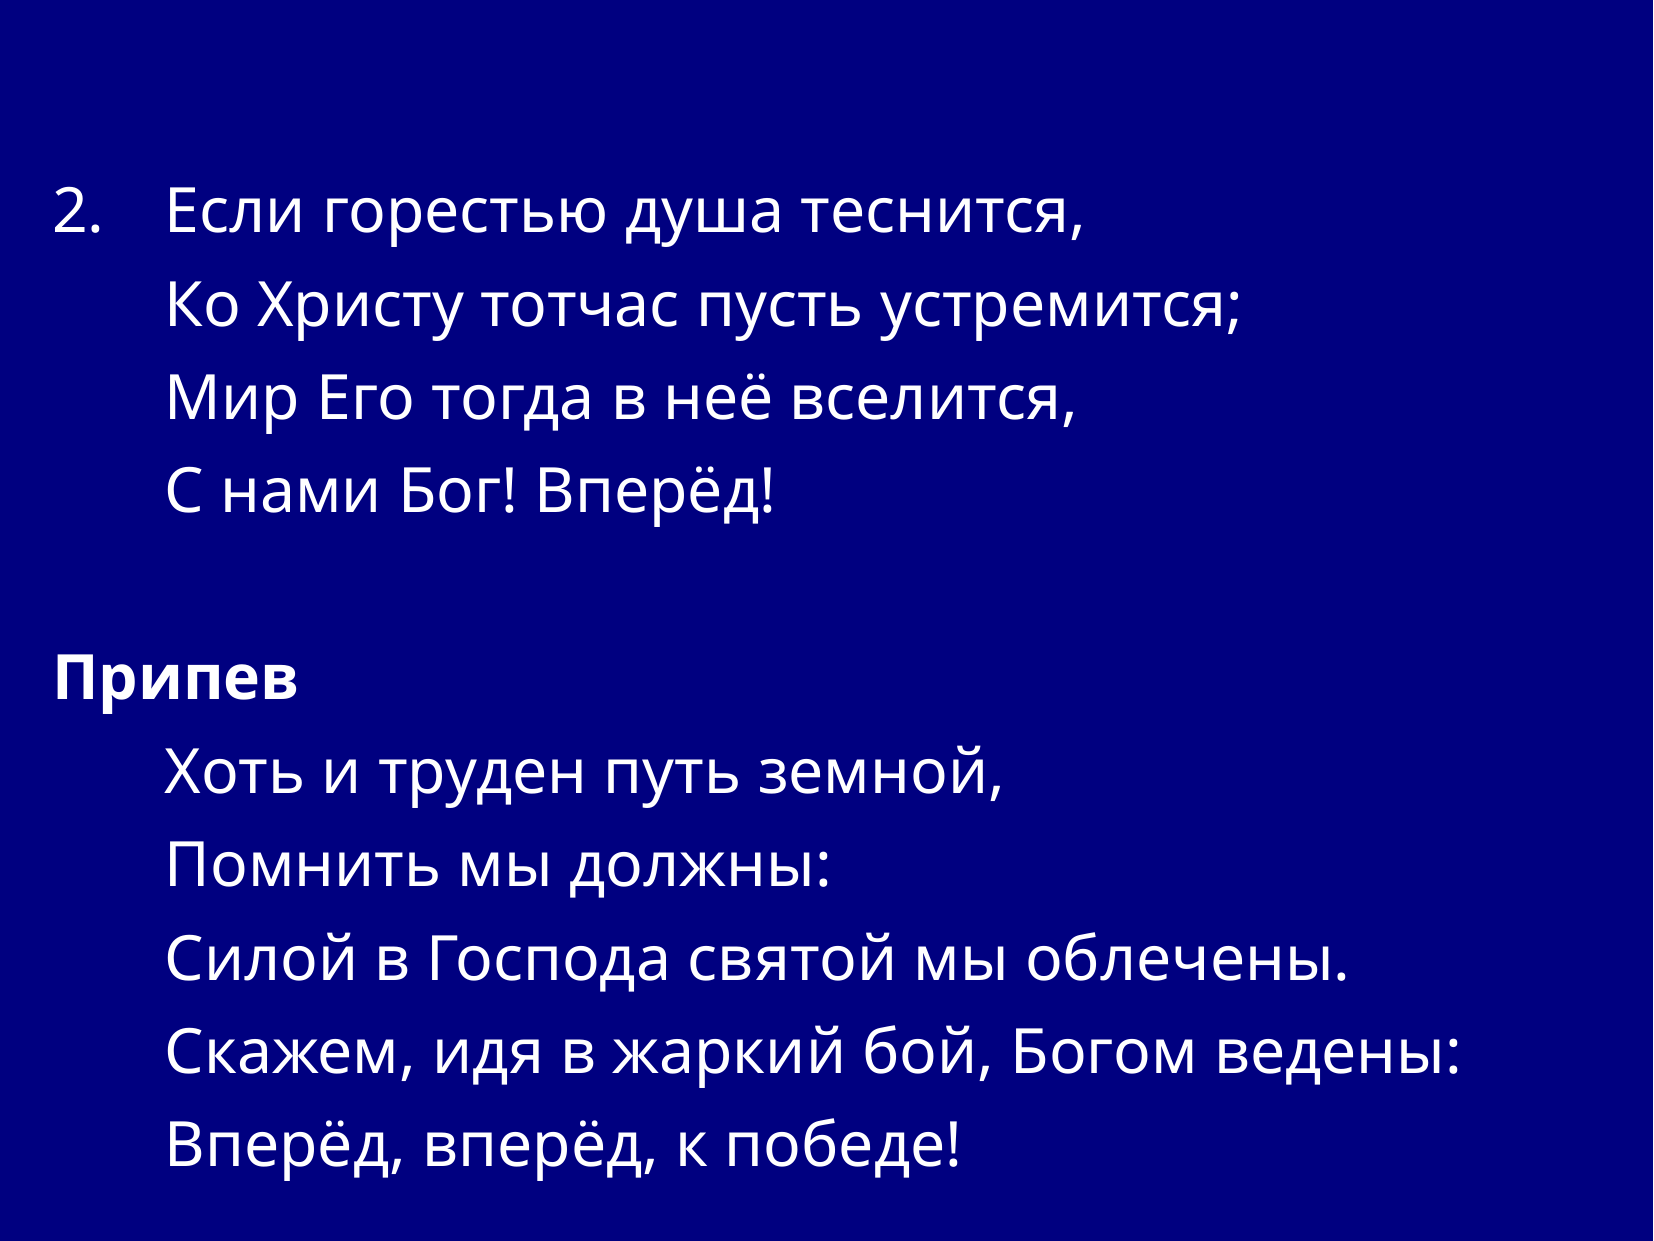

2.	Если горестью душа теснится,
	Ко Христу тотчас пусть устремится;
	Мир Его тогда в неё вселится,
	С нами Бог! Вперёд!
Припев
	Хоть и труден путь земной,
	Помнить мы должны:
	Силой в Господа святой мы облечены.
	Скажем, идя в жаркий бой, Богом ведены:
	Вперёд, вперёд, к победе!